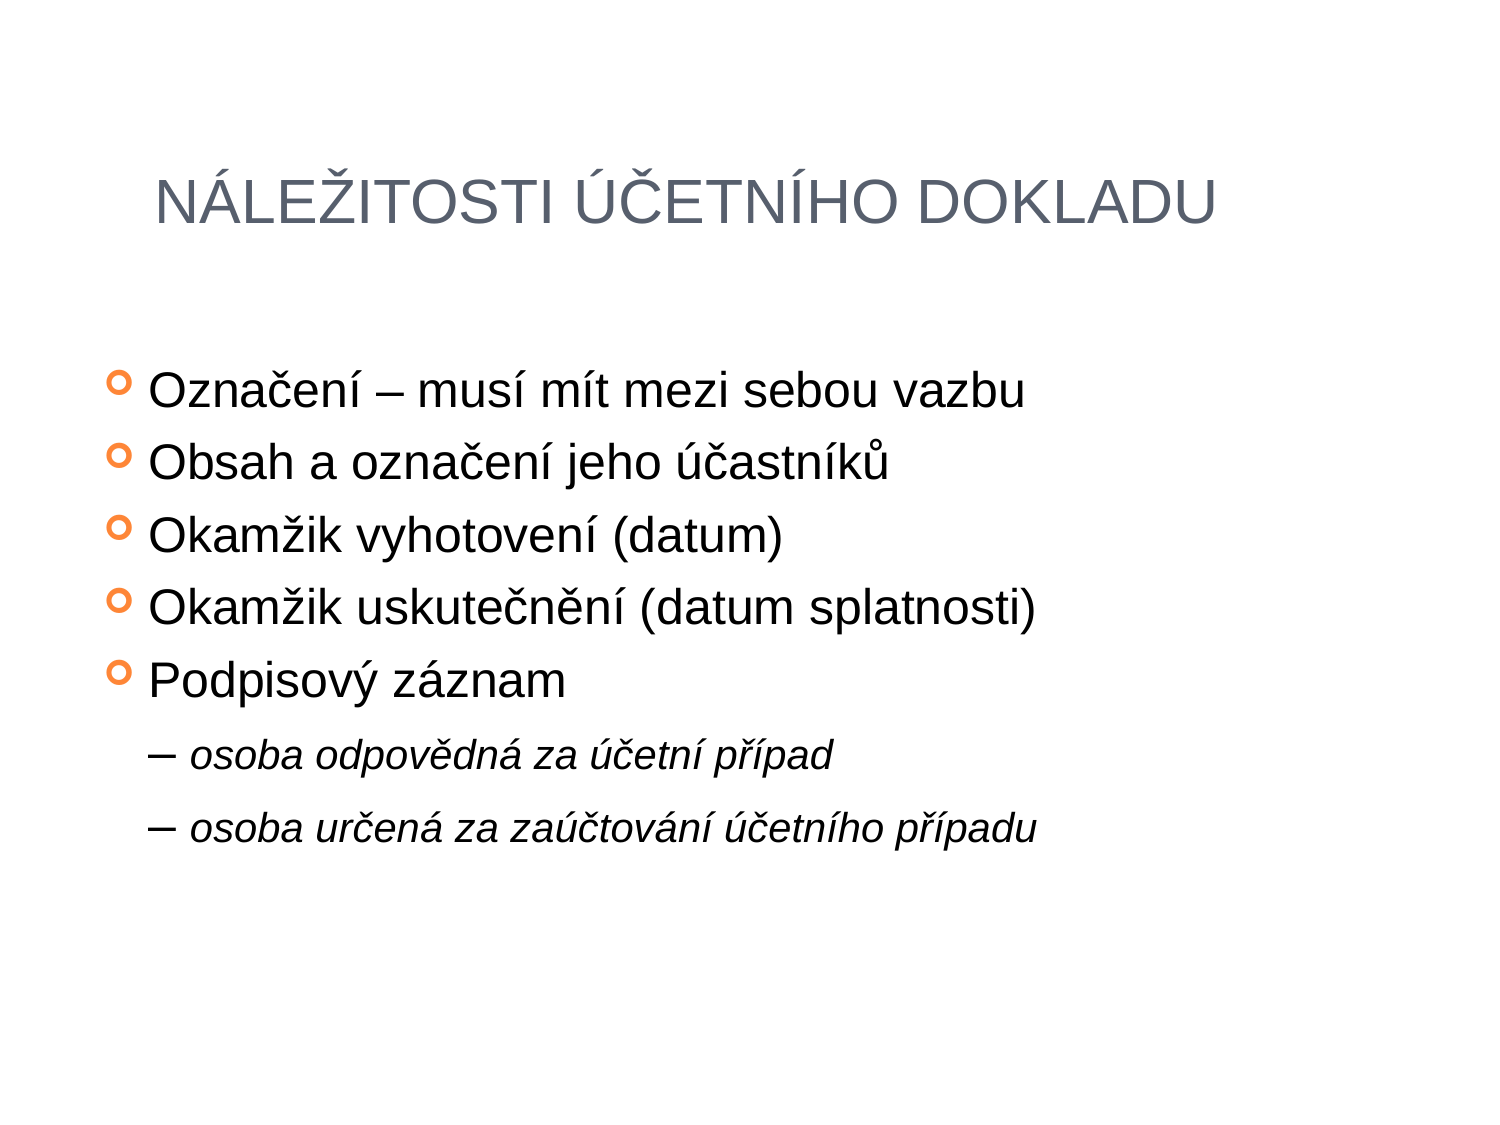

# NÁLEŽITOSTI ÚČETNÍHO DOKLADU
Označení – musí mít mezi sebou vazbu
Obsah a označení jeho účastníků
Okamžik vyhotovení (datum)
Okamžik uskutečnění (datum splatnosti)
Podpisový záznam
	– osoba odpovědná za účetní případ
	– osoba určená za zaúčtování účetního případu